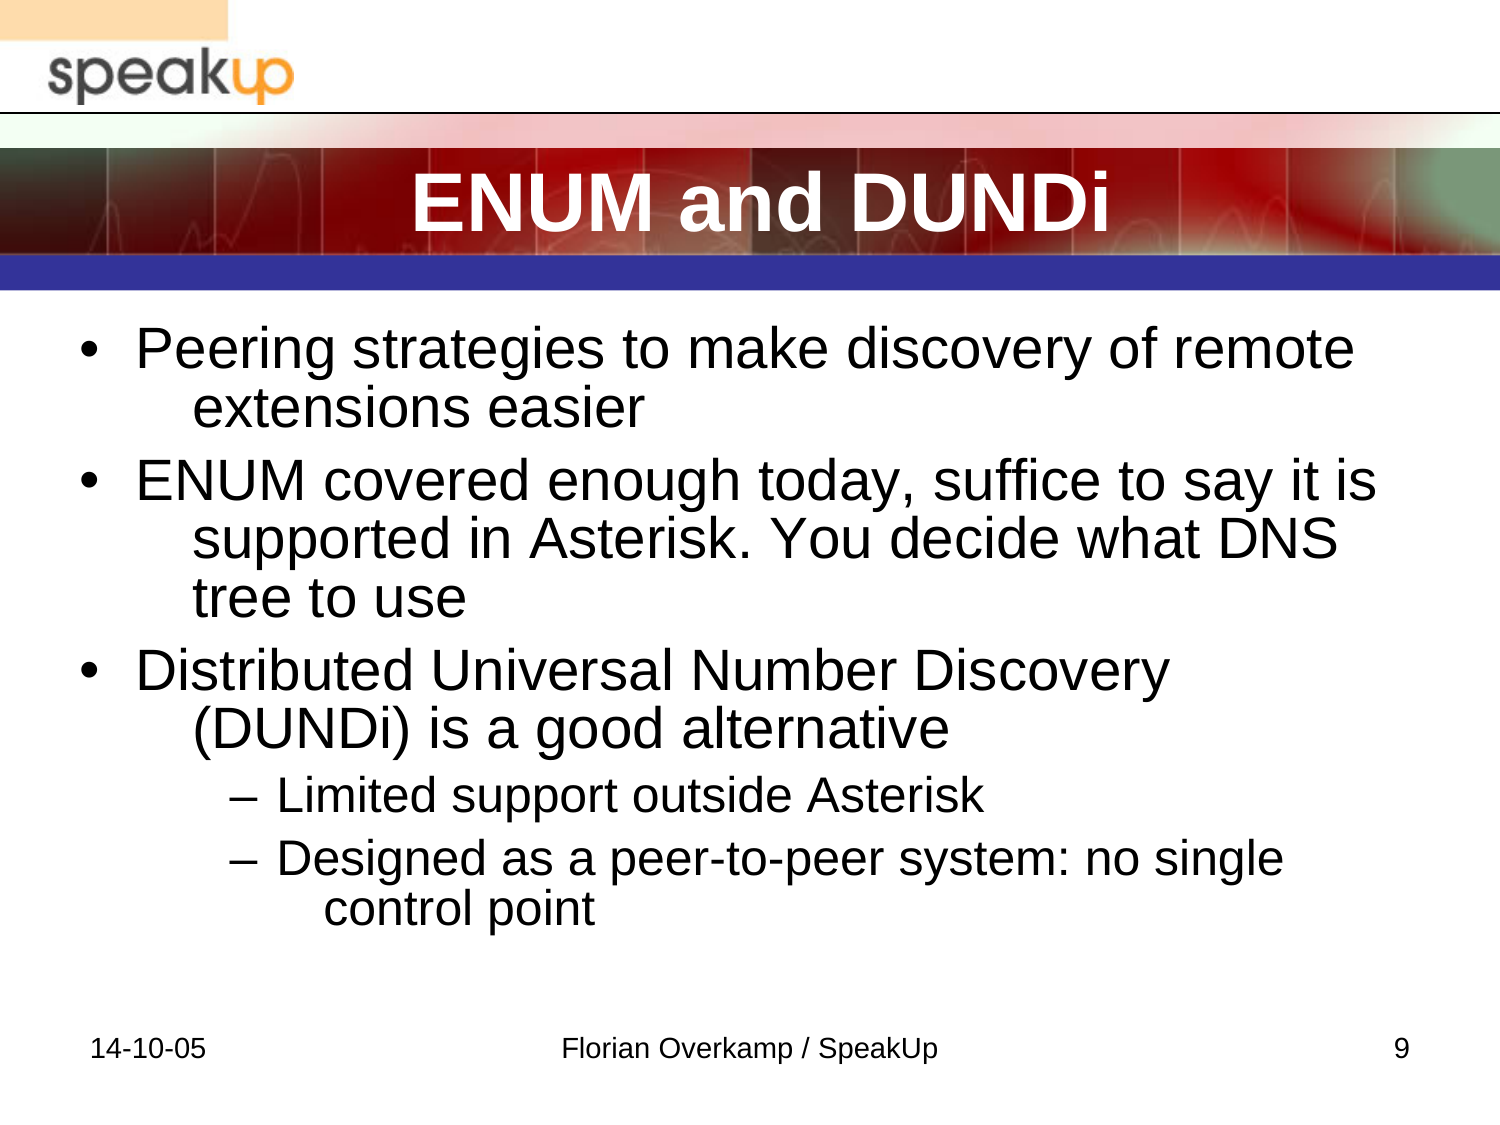

# ENUM and DUNDi
Peering strategies to make discovery of remote extensions easier
ENUM covered enough today, suffice to say it is supported in Asterisk. You decide what DNS tree to use
Distributed Universal Number Discovery (DUNDi) is a good alternative
Limited support outside Asterisk
Designed as a peer-to-peer system: no single control point
Florian Overkamp / SpeakUp
9